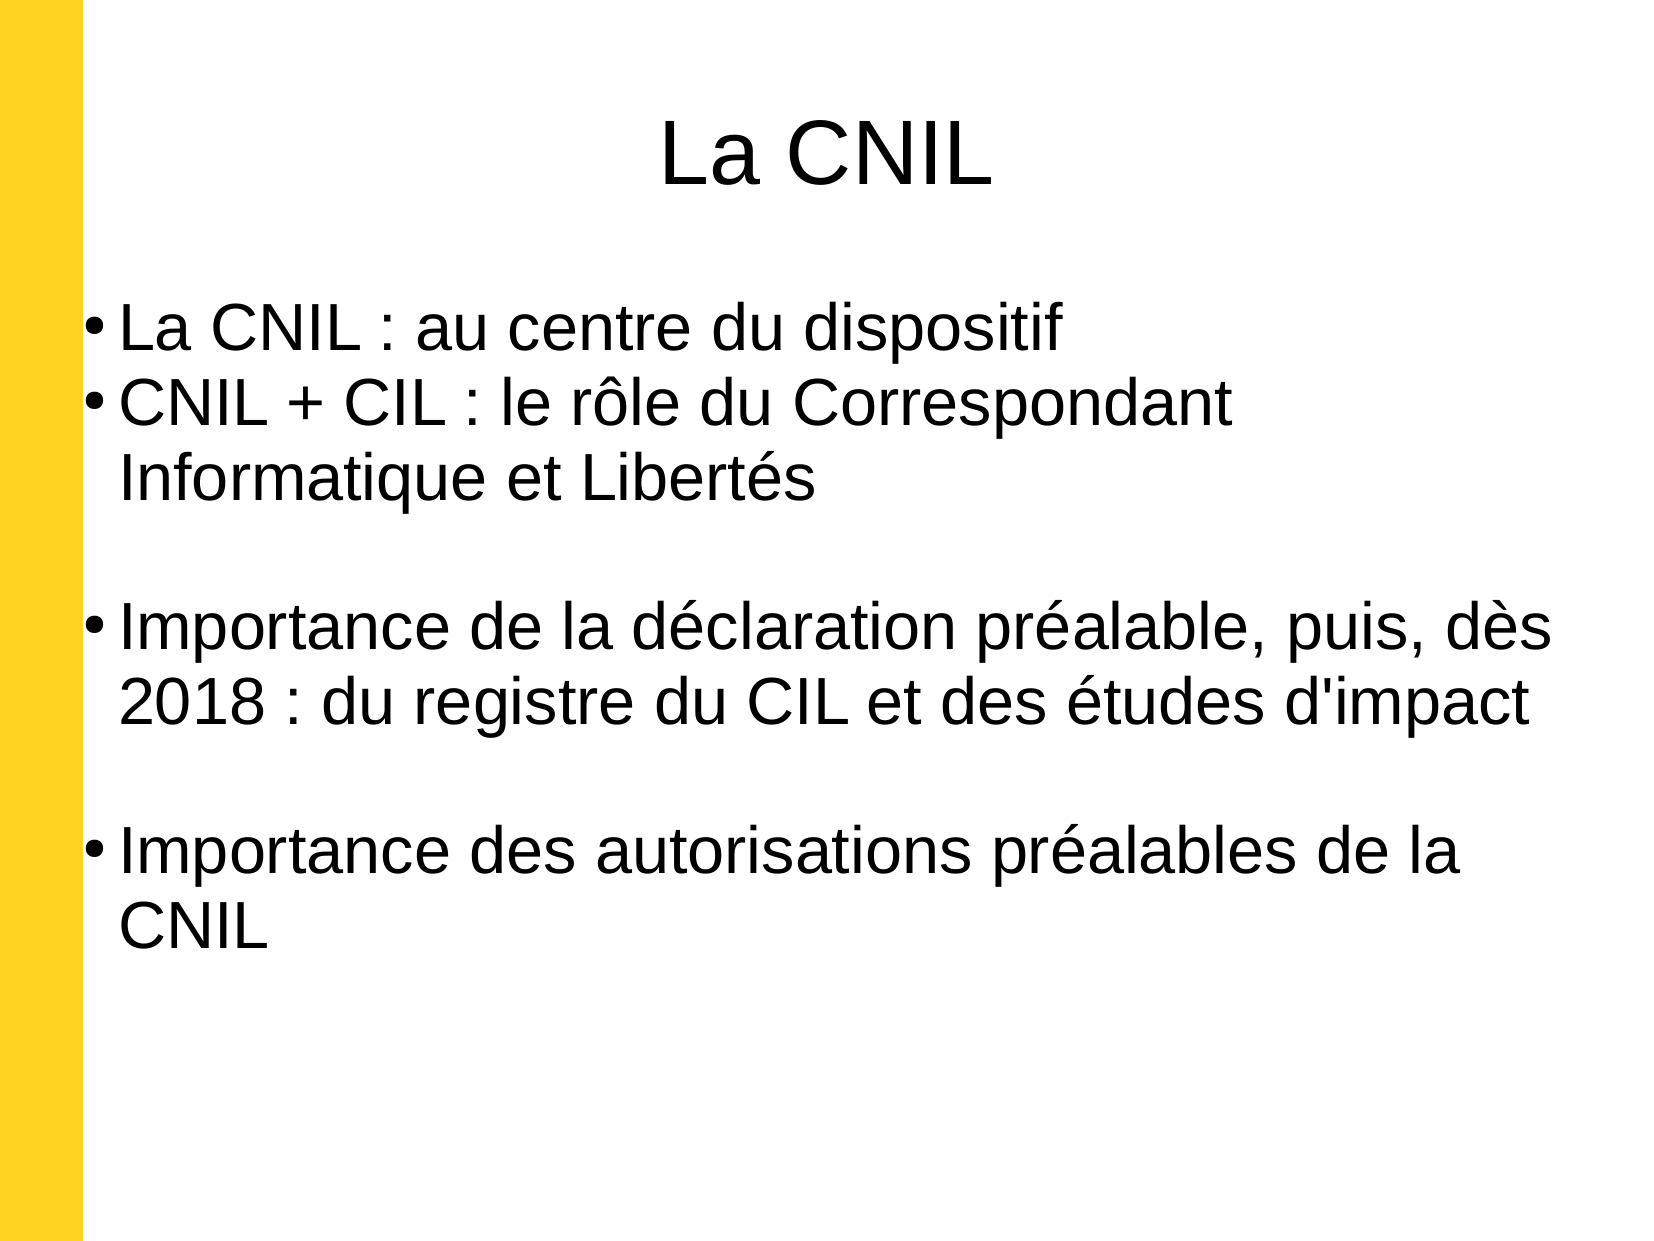

# La CNIL
La CNIL : au centre du dispositif
CNIL + CIL : le rôle du Correspondant Informatique et Libertés
Importance de la déclaration préalable, puis, dès 2018 : du registre du CIL et des études d'impact
Importance des autorisations préalables de la CNIL